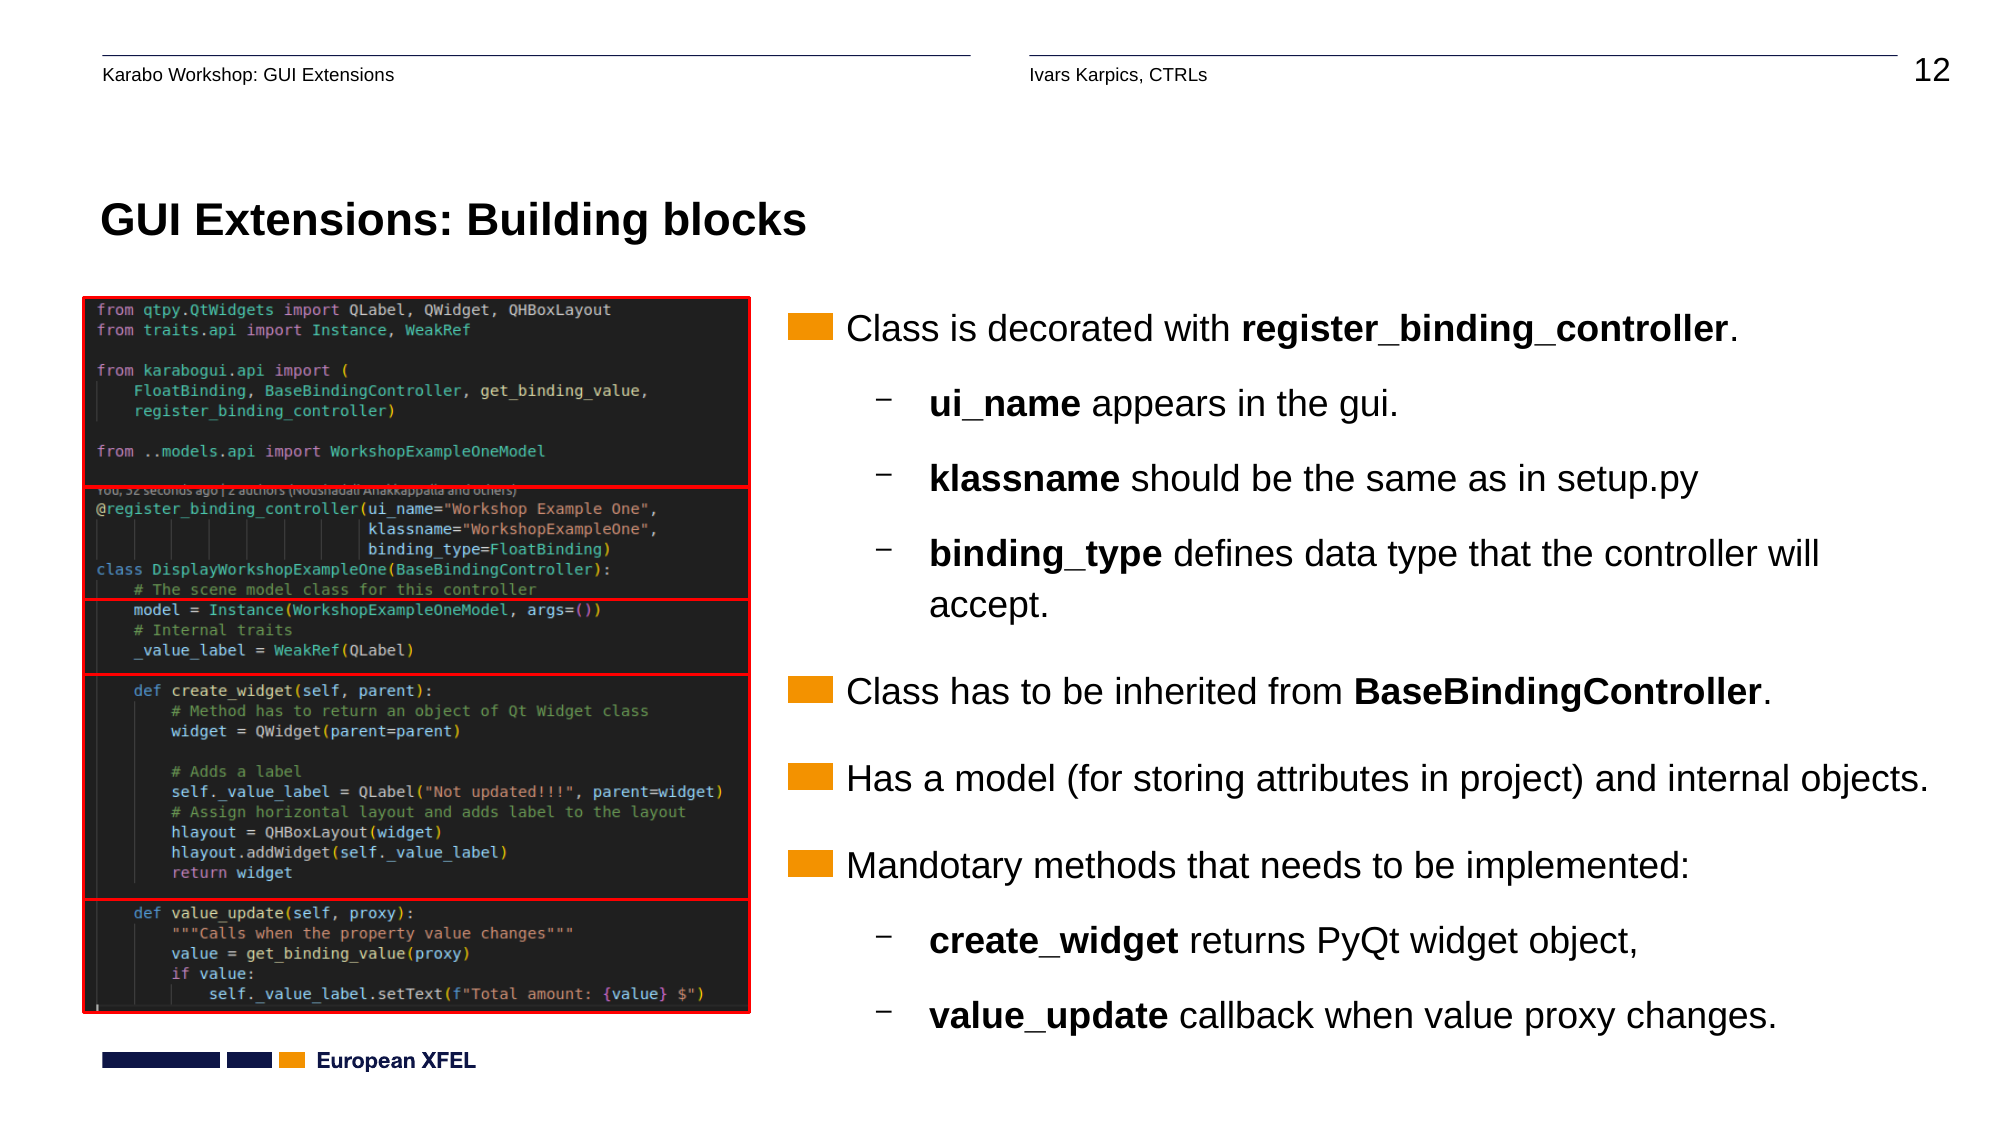

# GUI Extensions: Building blocks
Class is decorated with register_binding_controller.
ui_name appears in the gui.
klassname should be the same as in setup.py
binding_type defines data type that the controller will accept.
Class has to be inherited from BaseBindingController.
Has a model (for storing attributes in project) and internal objects.
Mandotary methods that needs to be implemented:
create_widget returns PyQt widget object,
value_update callback when value proxy changes.